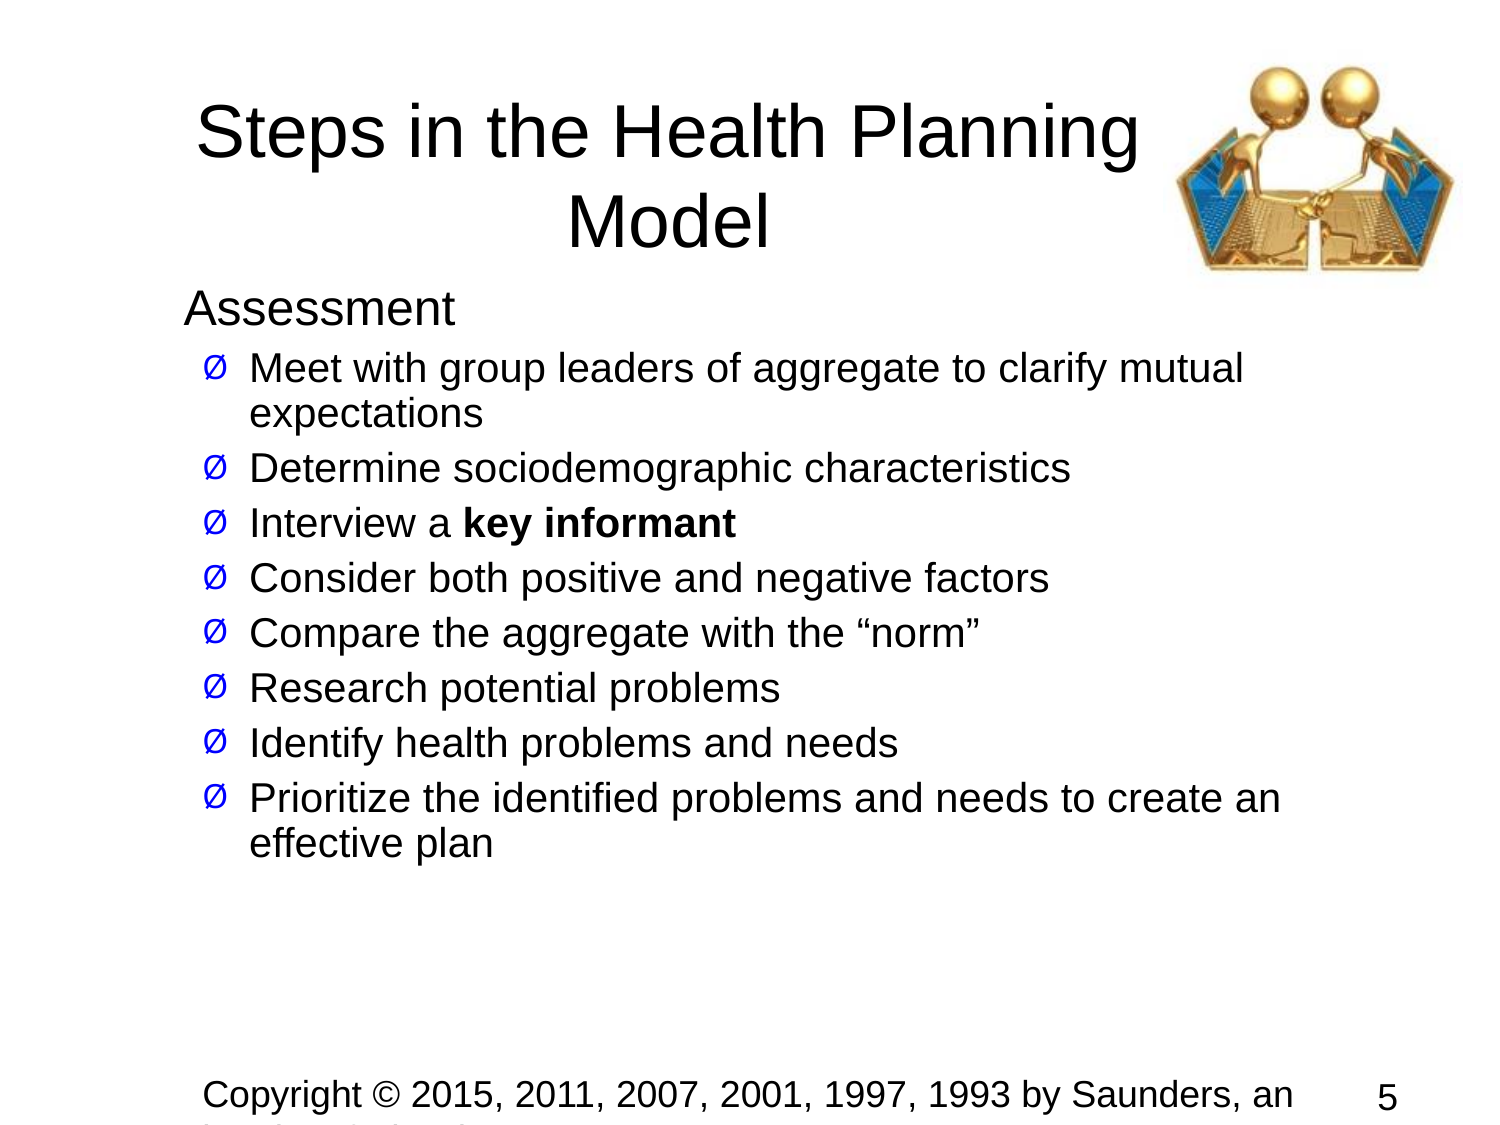

# Steps in the Health Planning Model
Assessment
Meet with group leaders of aggregate to clarify mutual expectations
Determine sociodemographic characteristics
Interview a key informant
Consider both positive and negative factors
Compare the aggregate with the “norm”
Research potential problems
Identify health problems and needs
Prioritize the identified problems and needs to create an effective plan
Copyright © 2015, 2011, 2007, 2001, 1997, 1993 by Saunders, an imprint of Elsevier Inc.